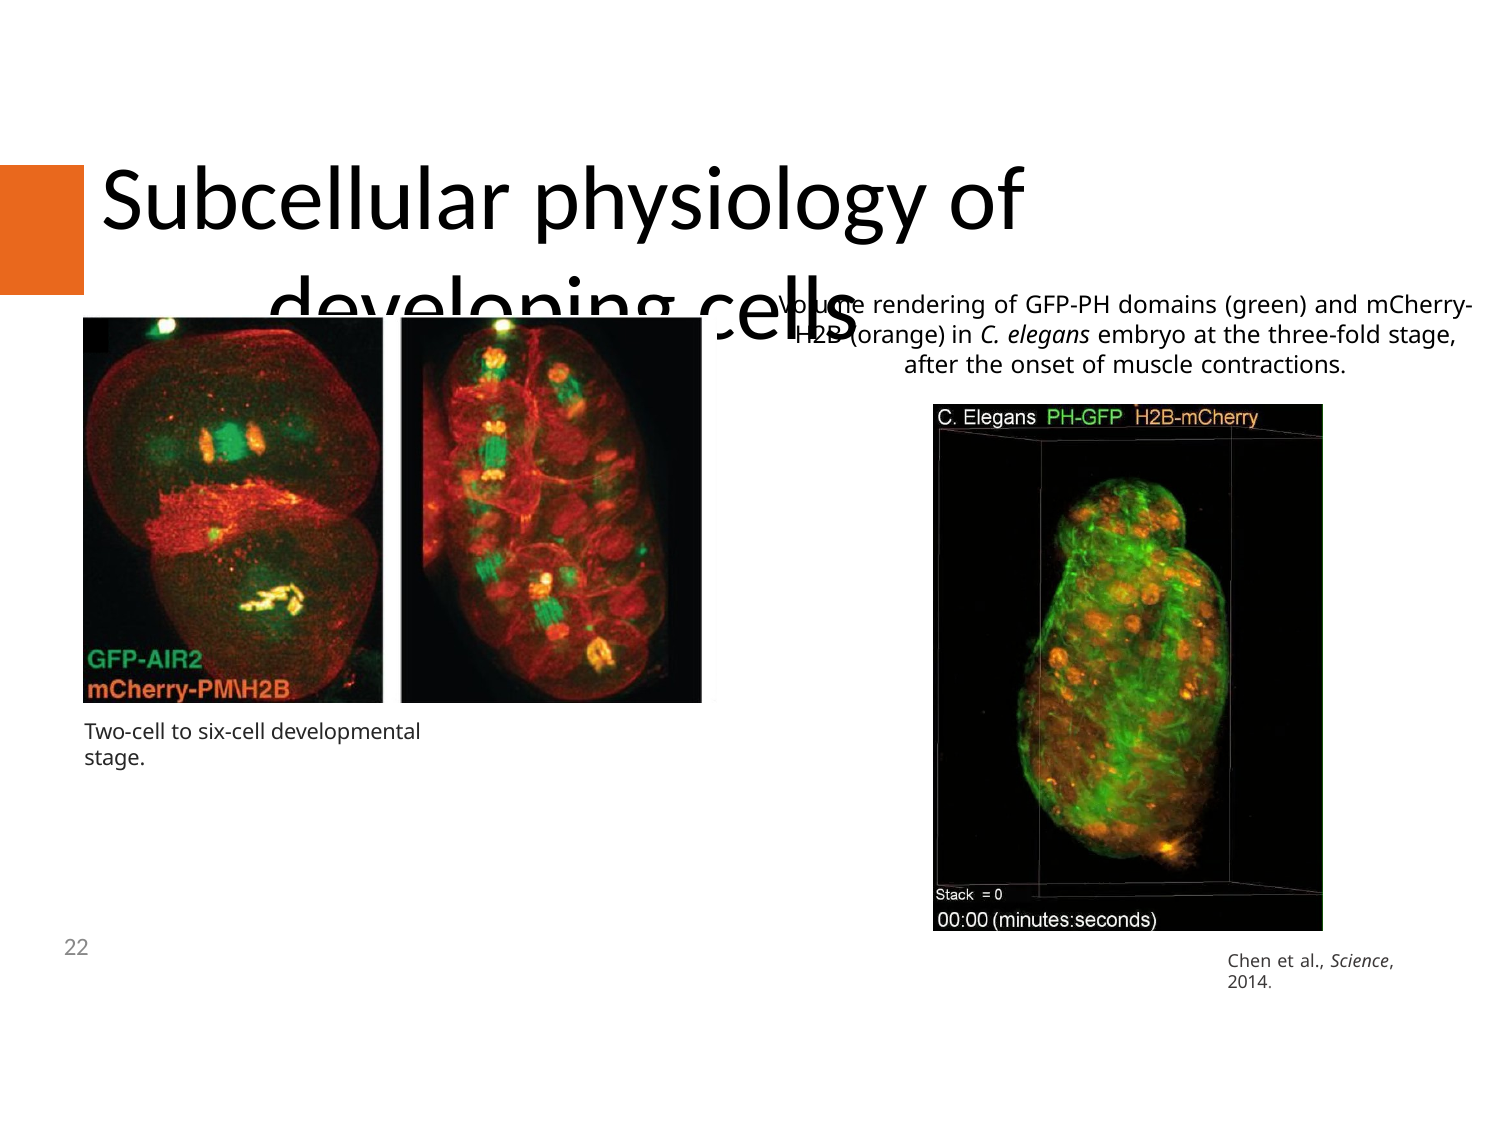

# Subcellular physiology of developing cells
Volume rendering of GFP-PH domains (green) and mCherry-H2B (orange) in C. elegans embryo at the three-fold stage,
after the onset of muscle contractions.
Two-cell to six-cell developmental stage.
Chen et al., Science, 2014.